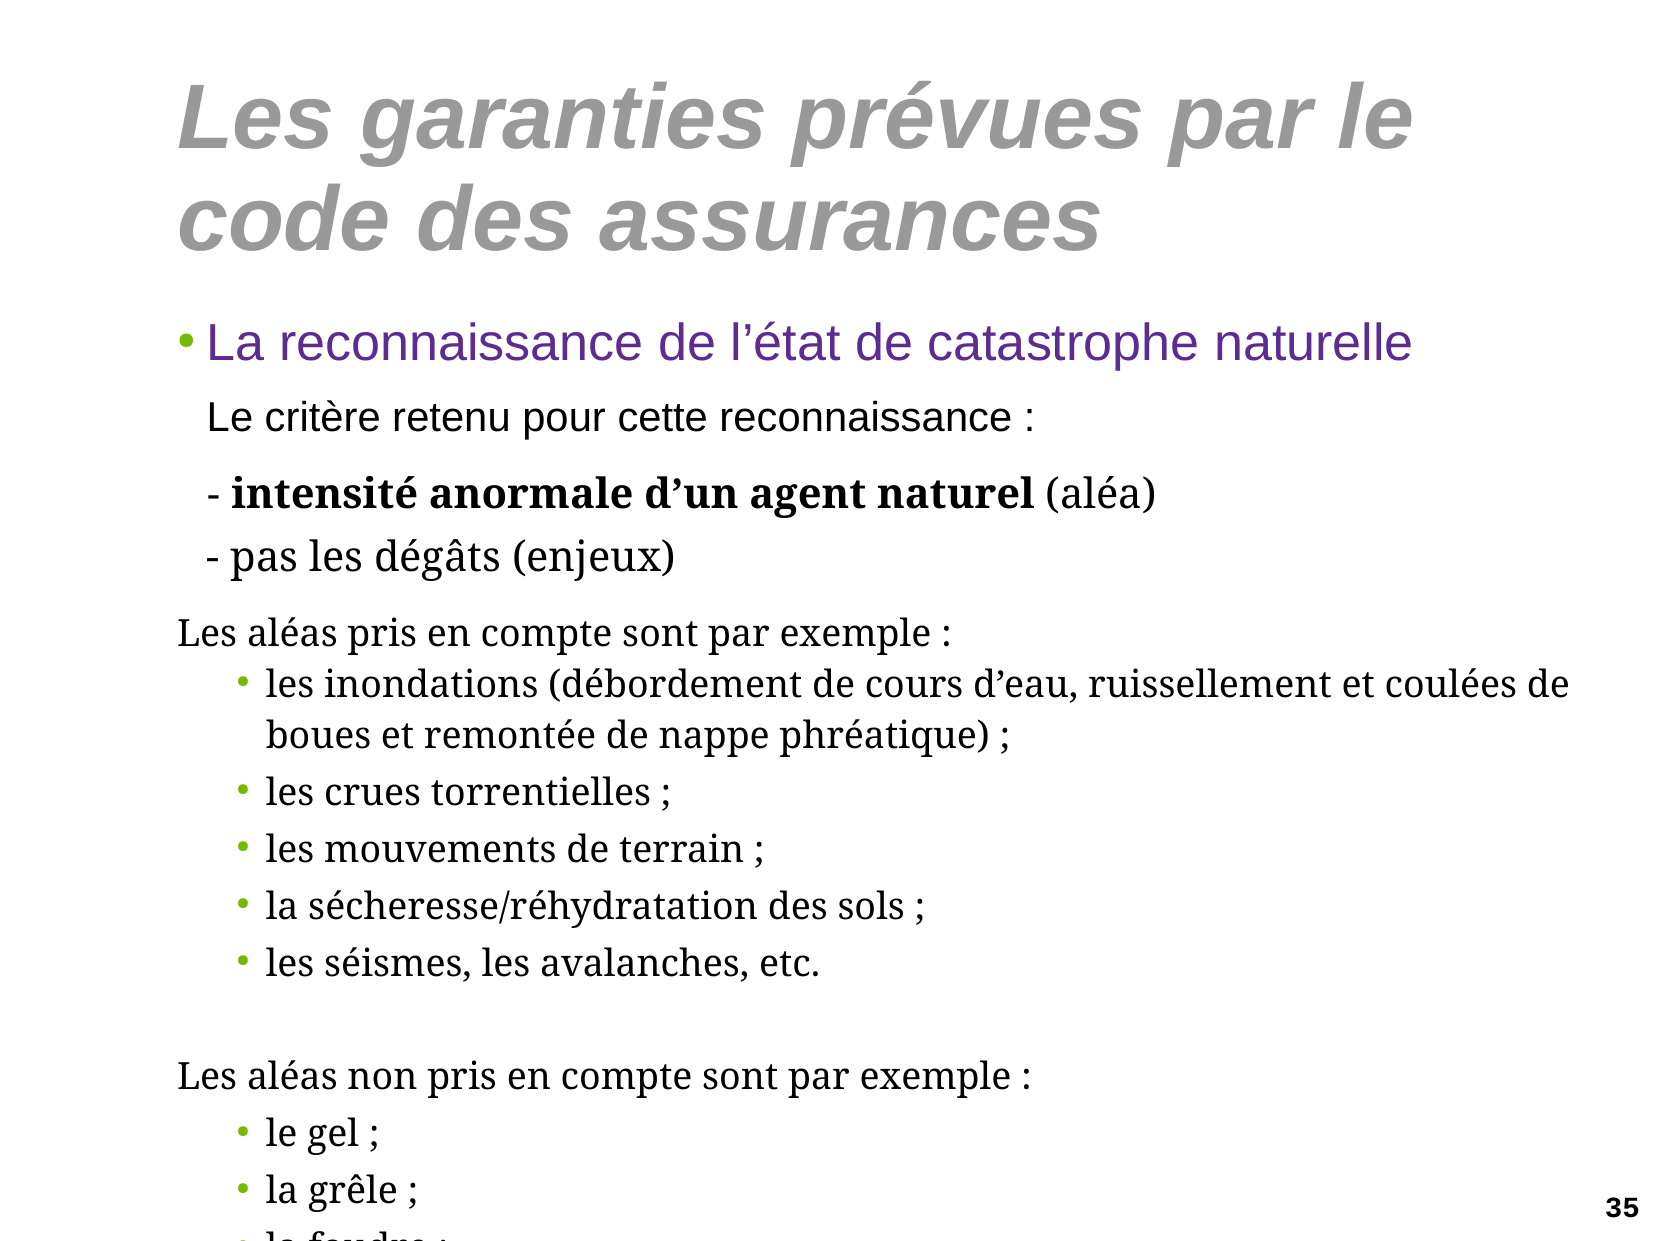

# Les garanties prévues par le code des assurances
La reconnaissance de l’état de catastrophe naturelle
Le critère retenu pour cette reconnaissance :
- intensité anormale d’un agent naturel (aléa)
- pas les dégâts (enjeux)
Les aléas pris en compte sont par exemple :
les inondations (débordement de cours d’eau, ruissellement et coulées de boues et remontée de nappe phréatique) ;
les crues torrentielles ;
les mouvements de terrain ;
la sécheresse/réhydratation des sols ;
les séismes, les avalanches, etc.
Les aléas non pris en compte sont par exemple :
le gel ;
la grêle ;
la foudre ;
l’incendie de forêt, etc.